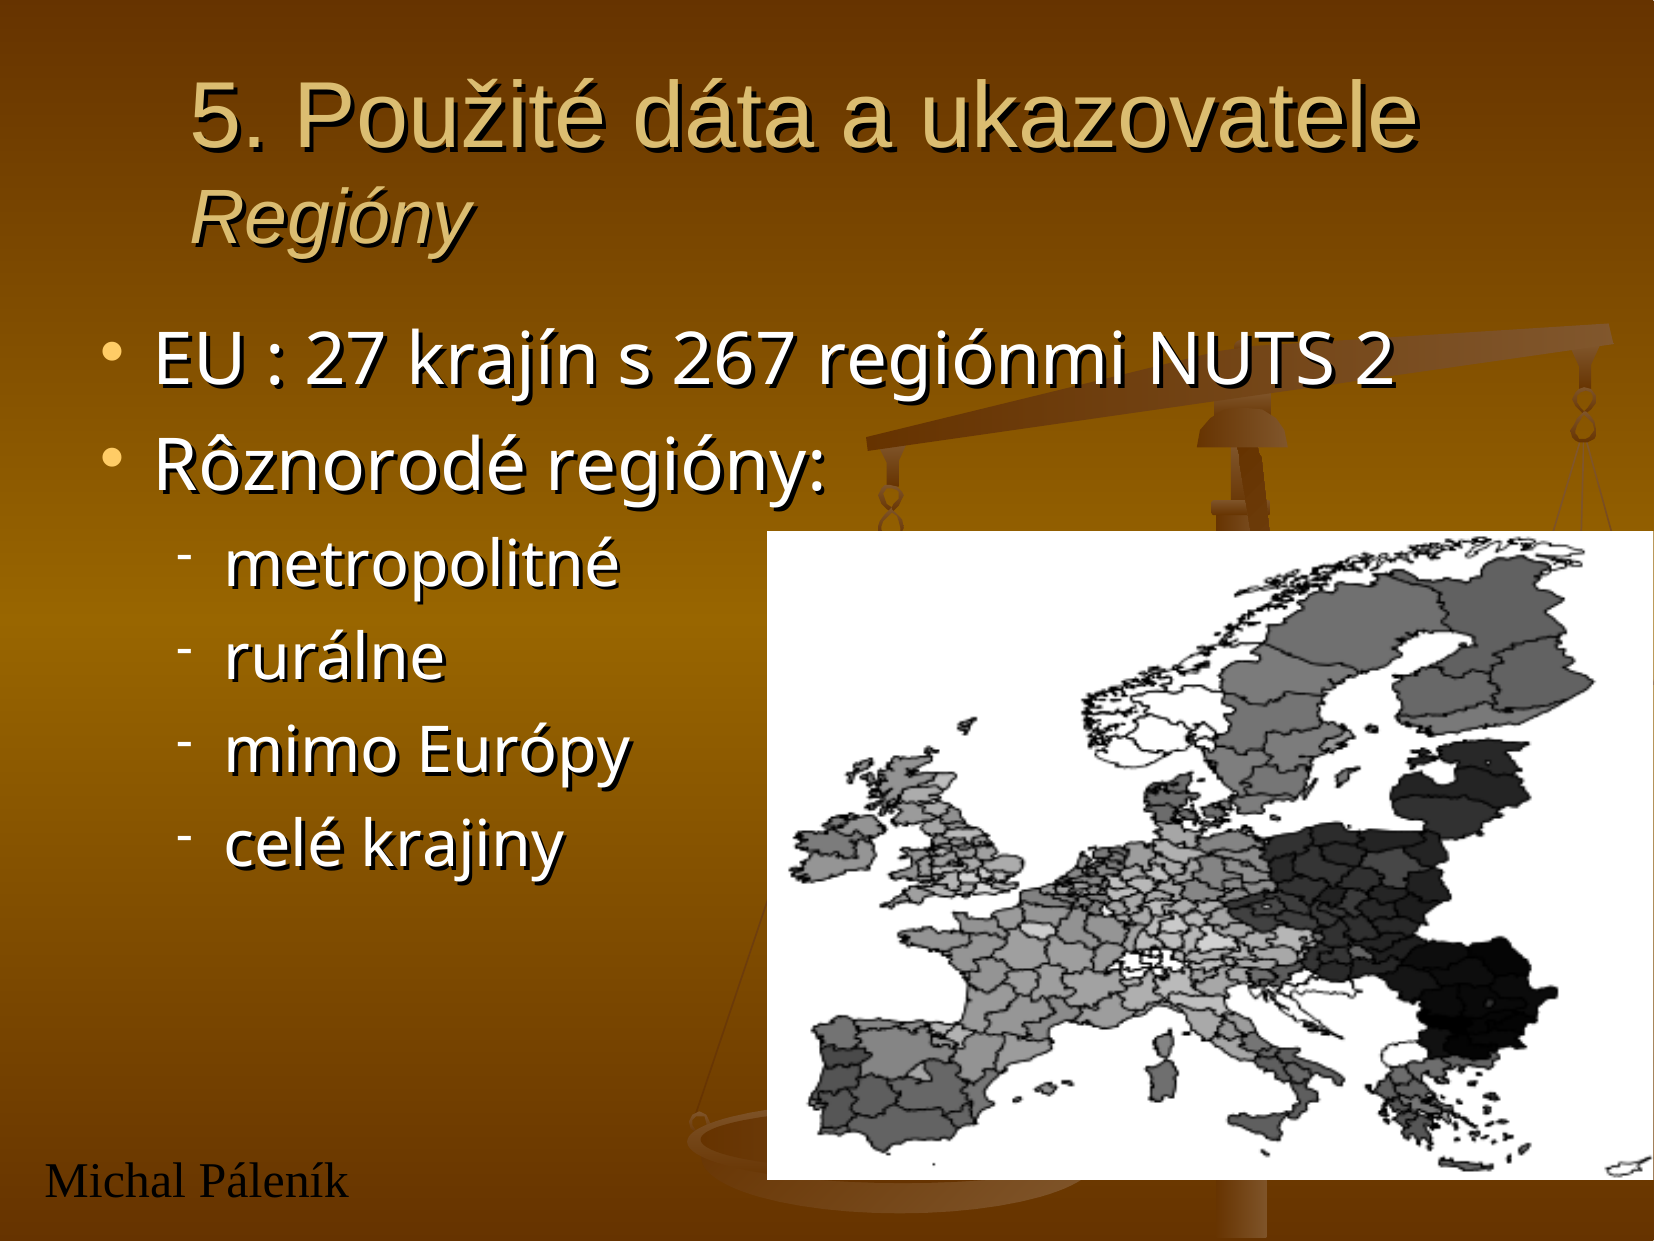

# 5. Použité dáta a ukazovatele Regióny
EU : 27 krajín s 267 regiónmi NUTS 2
Rôznorodé regióny:
metropolitné
rurálne
mimo Európy
celé krajiny